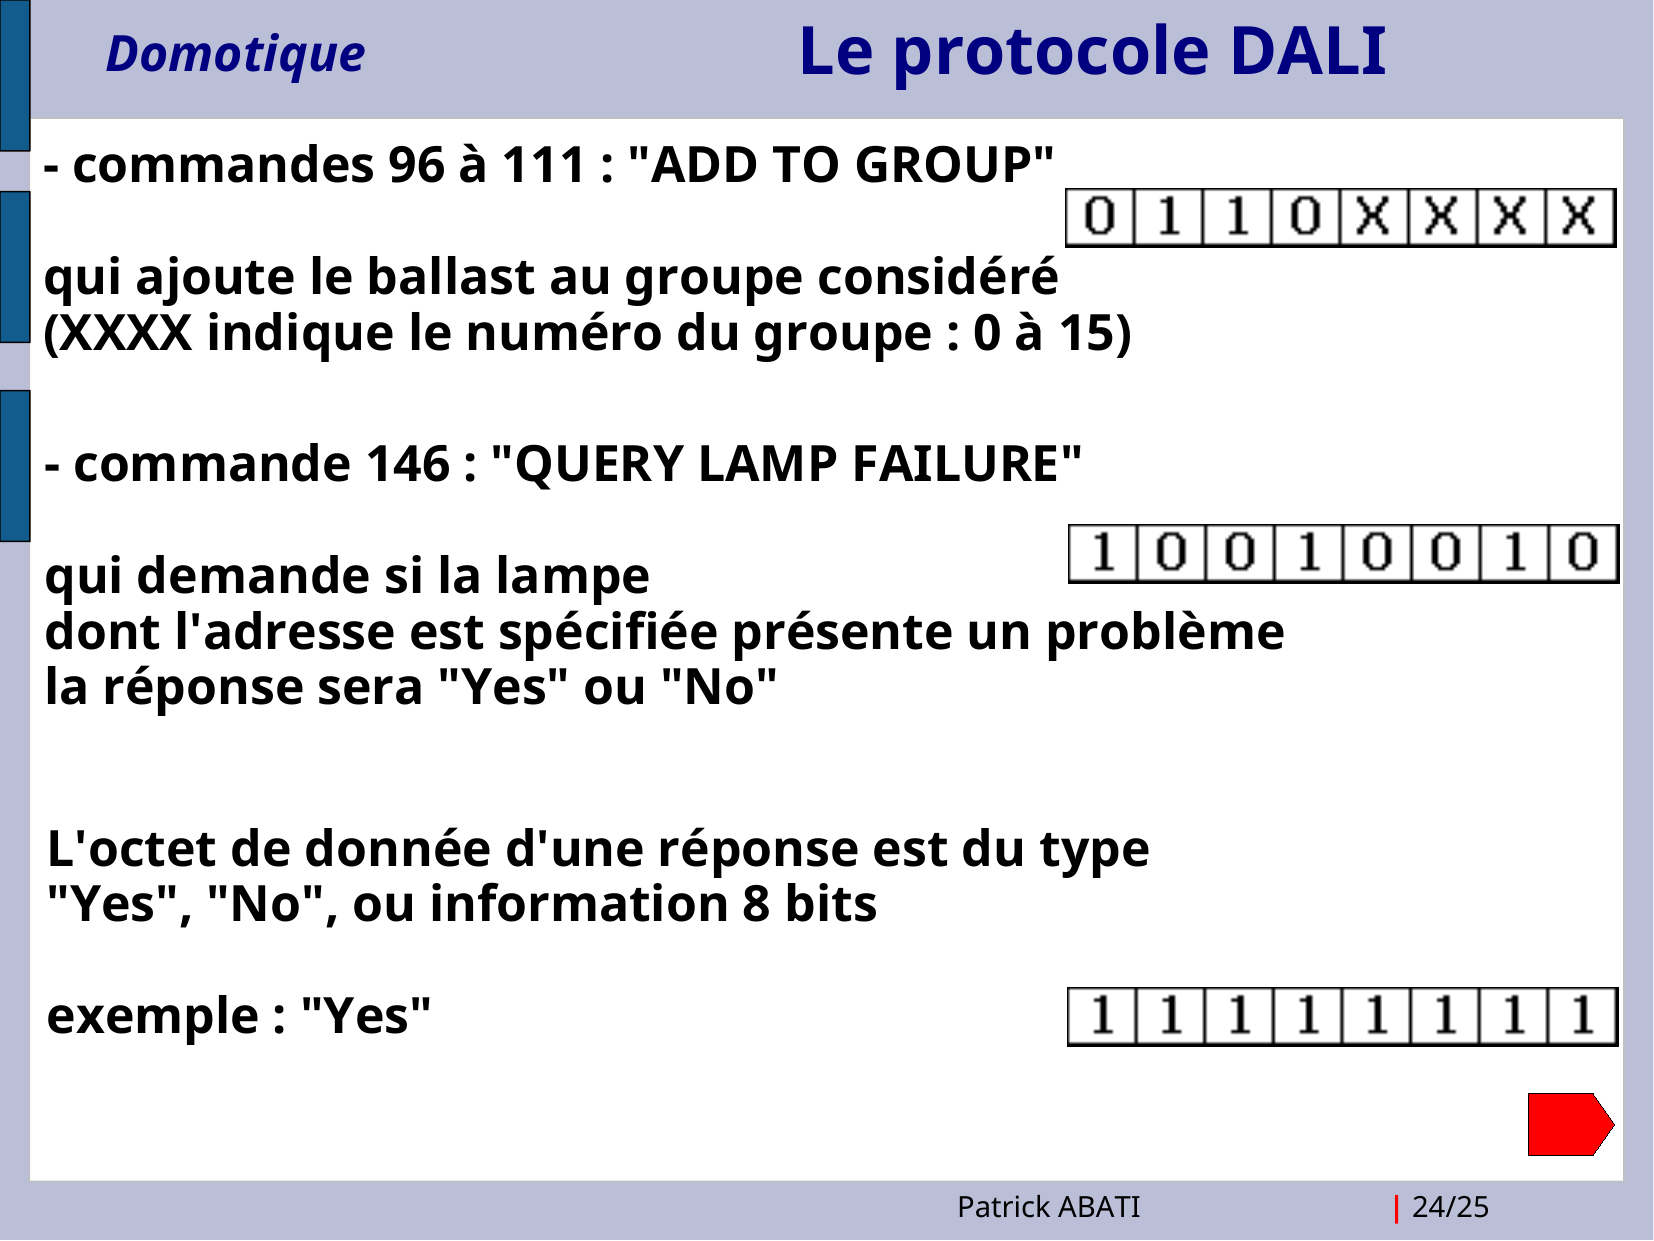

- commandes 96 à 111 : "ADD TO GROUP"
qui ajoute le ballast au groupe considéré
(XXXX indique le numéro du groupe : 0 à 15)
- commande 146 : "QUERY LAMP FAILURE"
qui demande si la lampe
dont l'adresse est spécifiée présente un problème
la réponse sera "Yes" ou "No"
L'octet de donnée d'une réponse est du type
"Yes", "No", ou information 8 bits
exemple : "Yes"